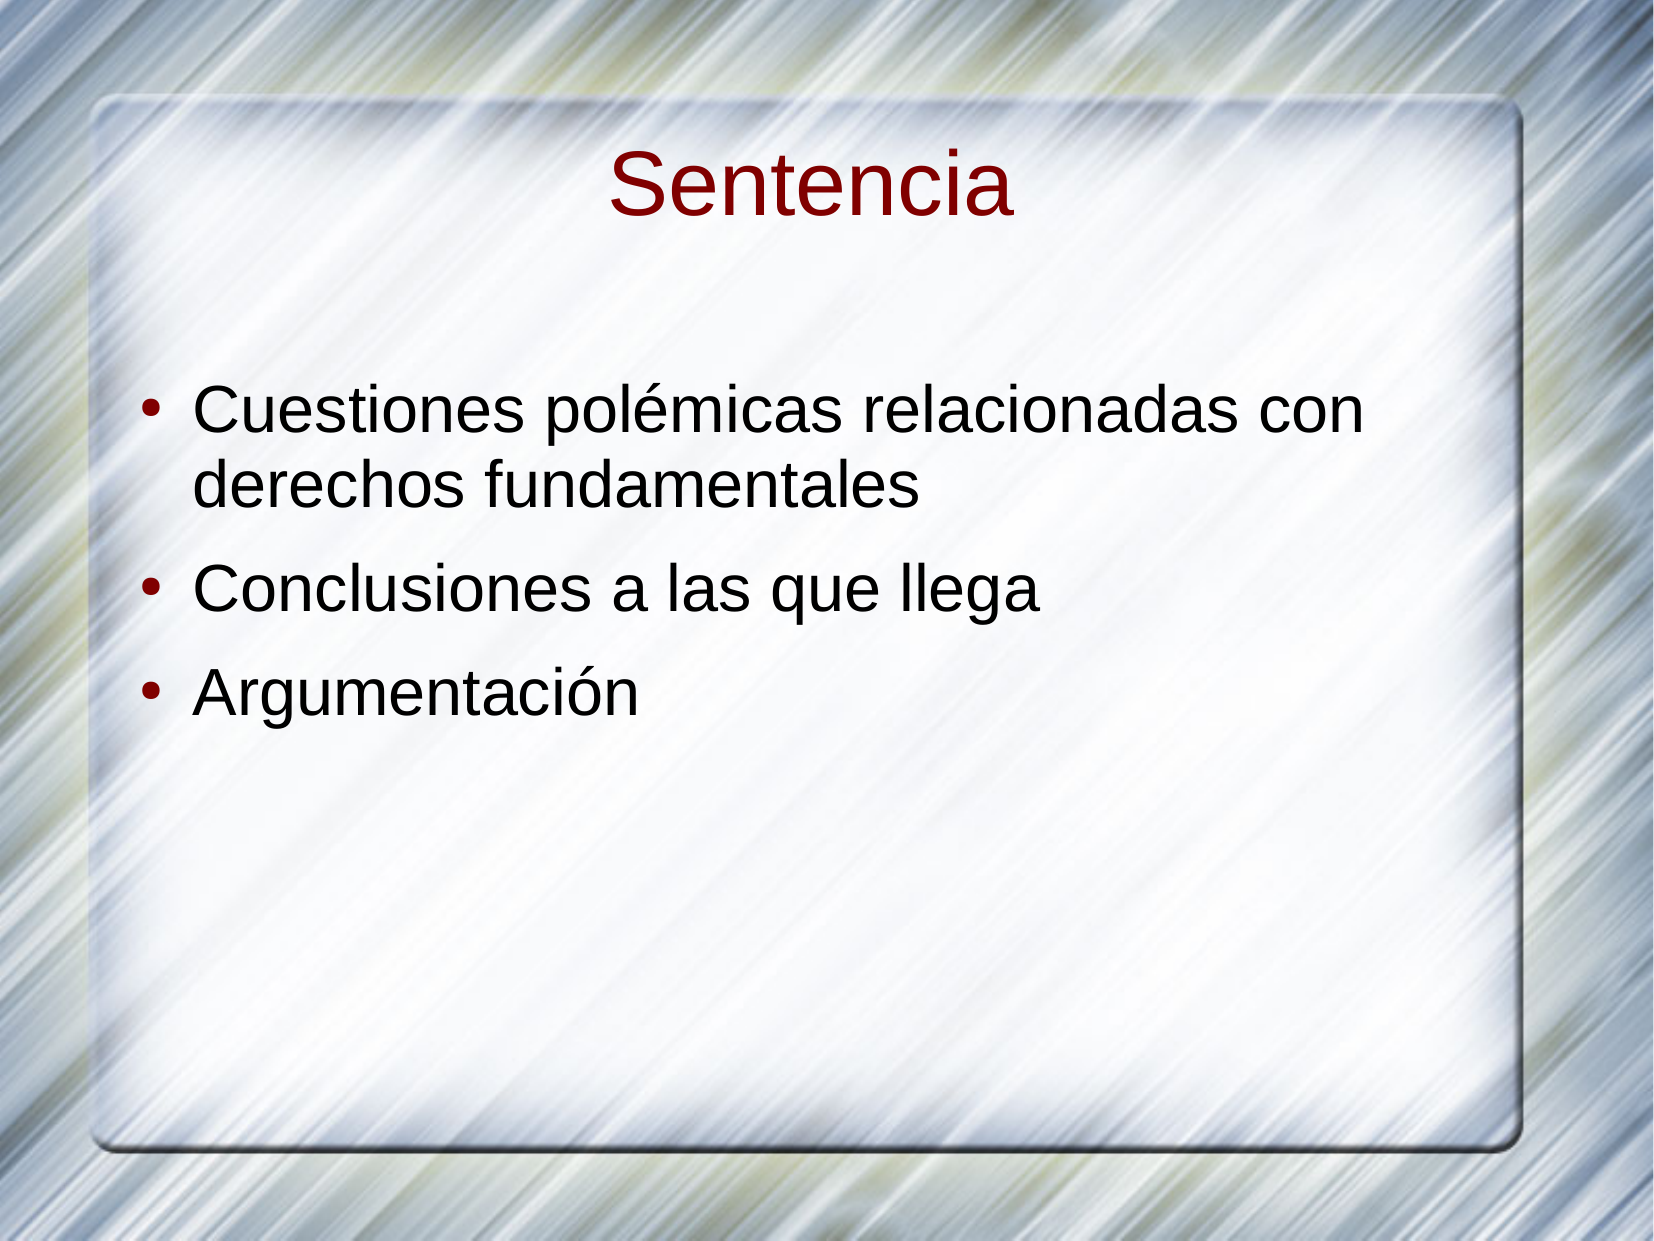

# Sentencia
Cuestiones polémicas relacionadas con derechos fundamentales
Conclusiones a las que llega
Argumentación